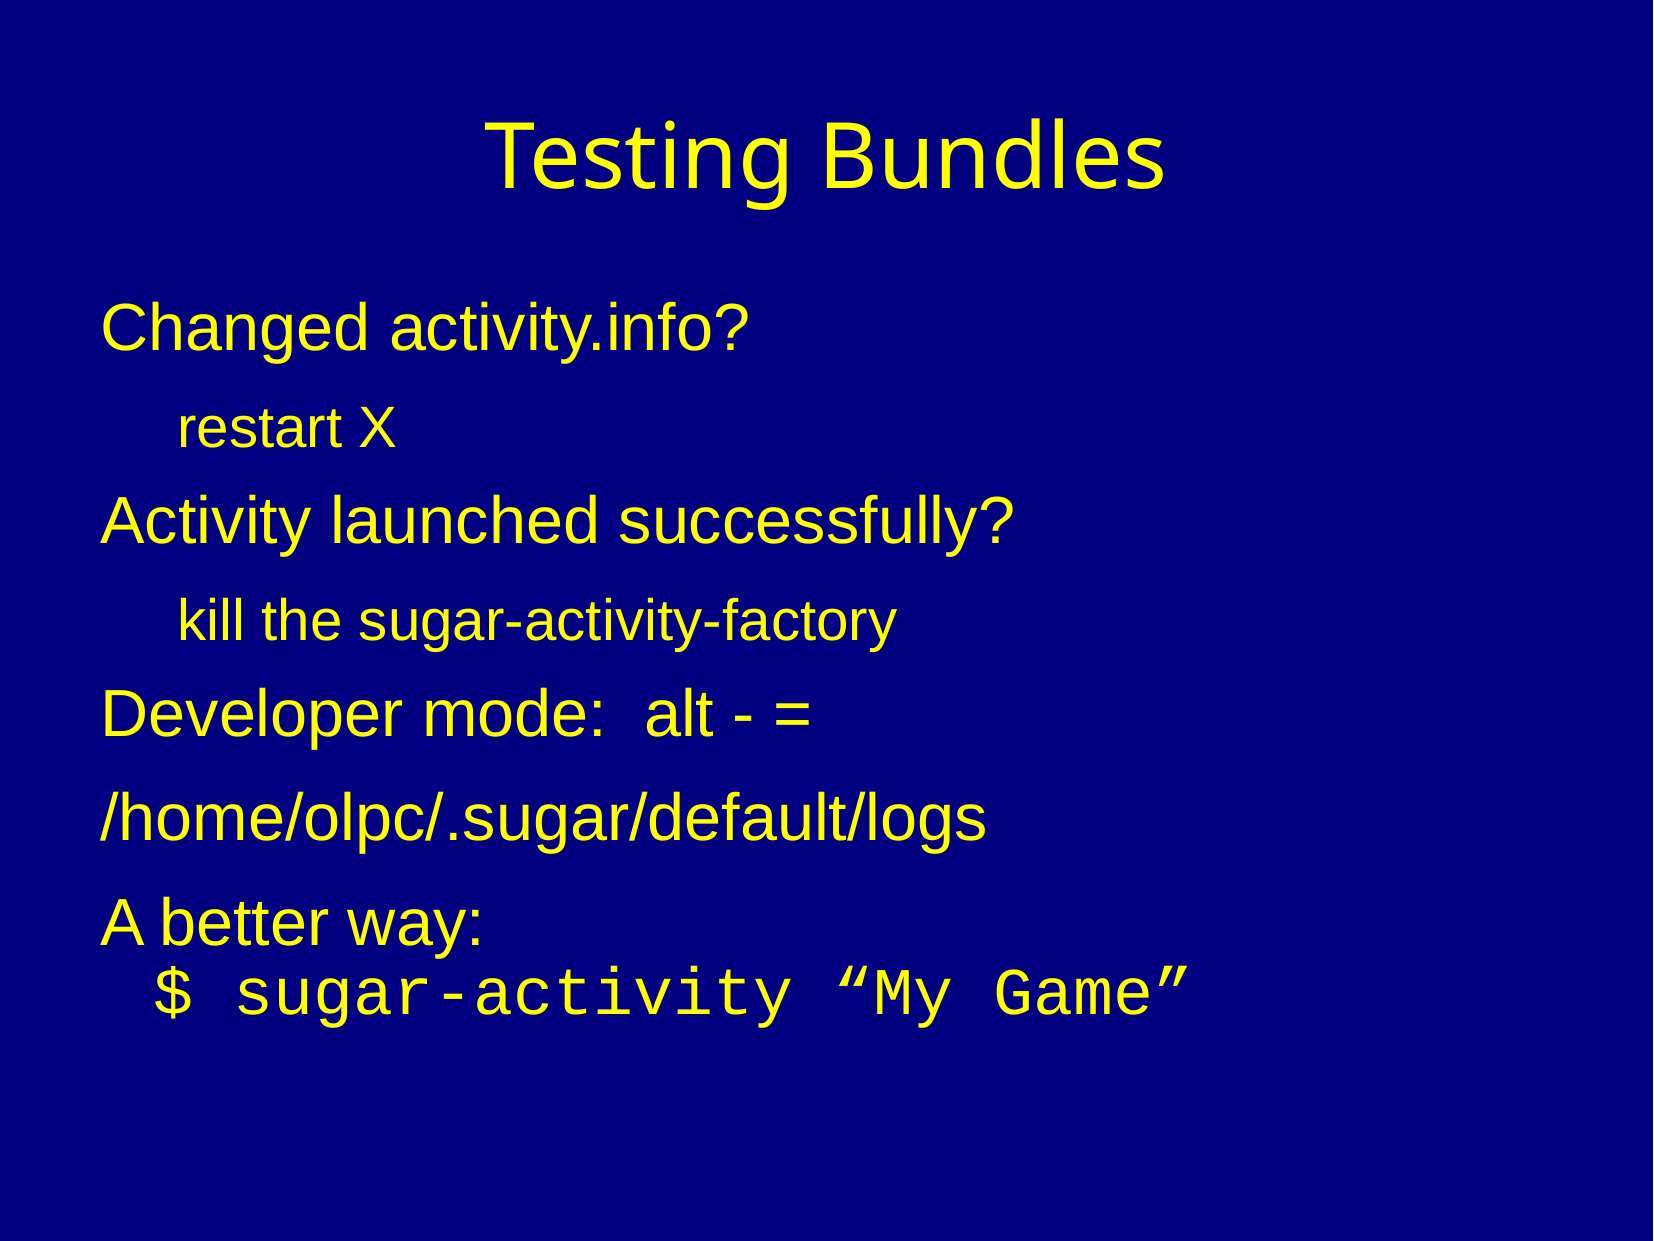

# Testing Bundles
Changed activity.info?
restart X
Activity launched successfully?
kill the sugar-activity-factory
Developer mode: alt - =
/home/olpc/.sugar/default/logs
A better way:
$ sugar-activity “My Game”